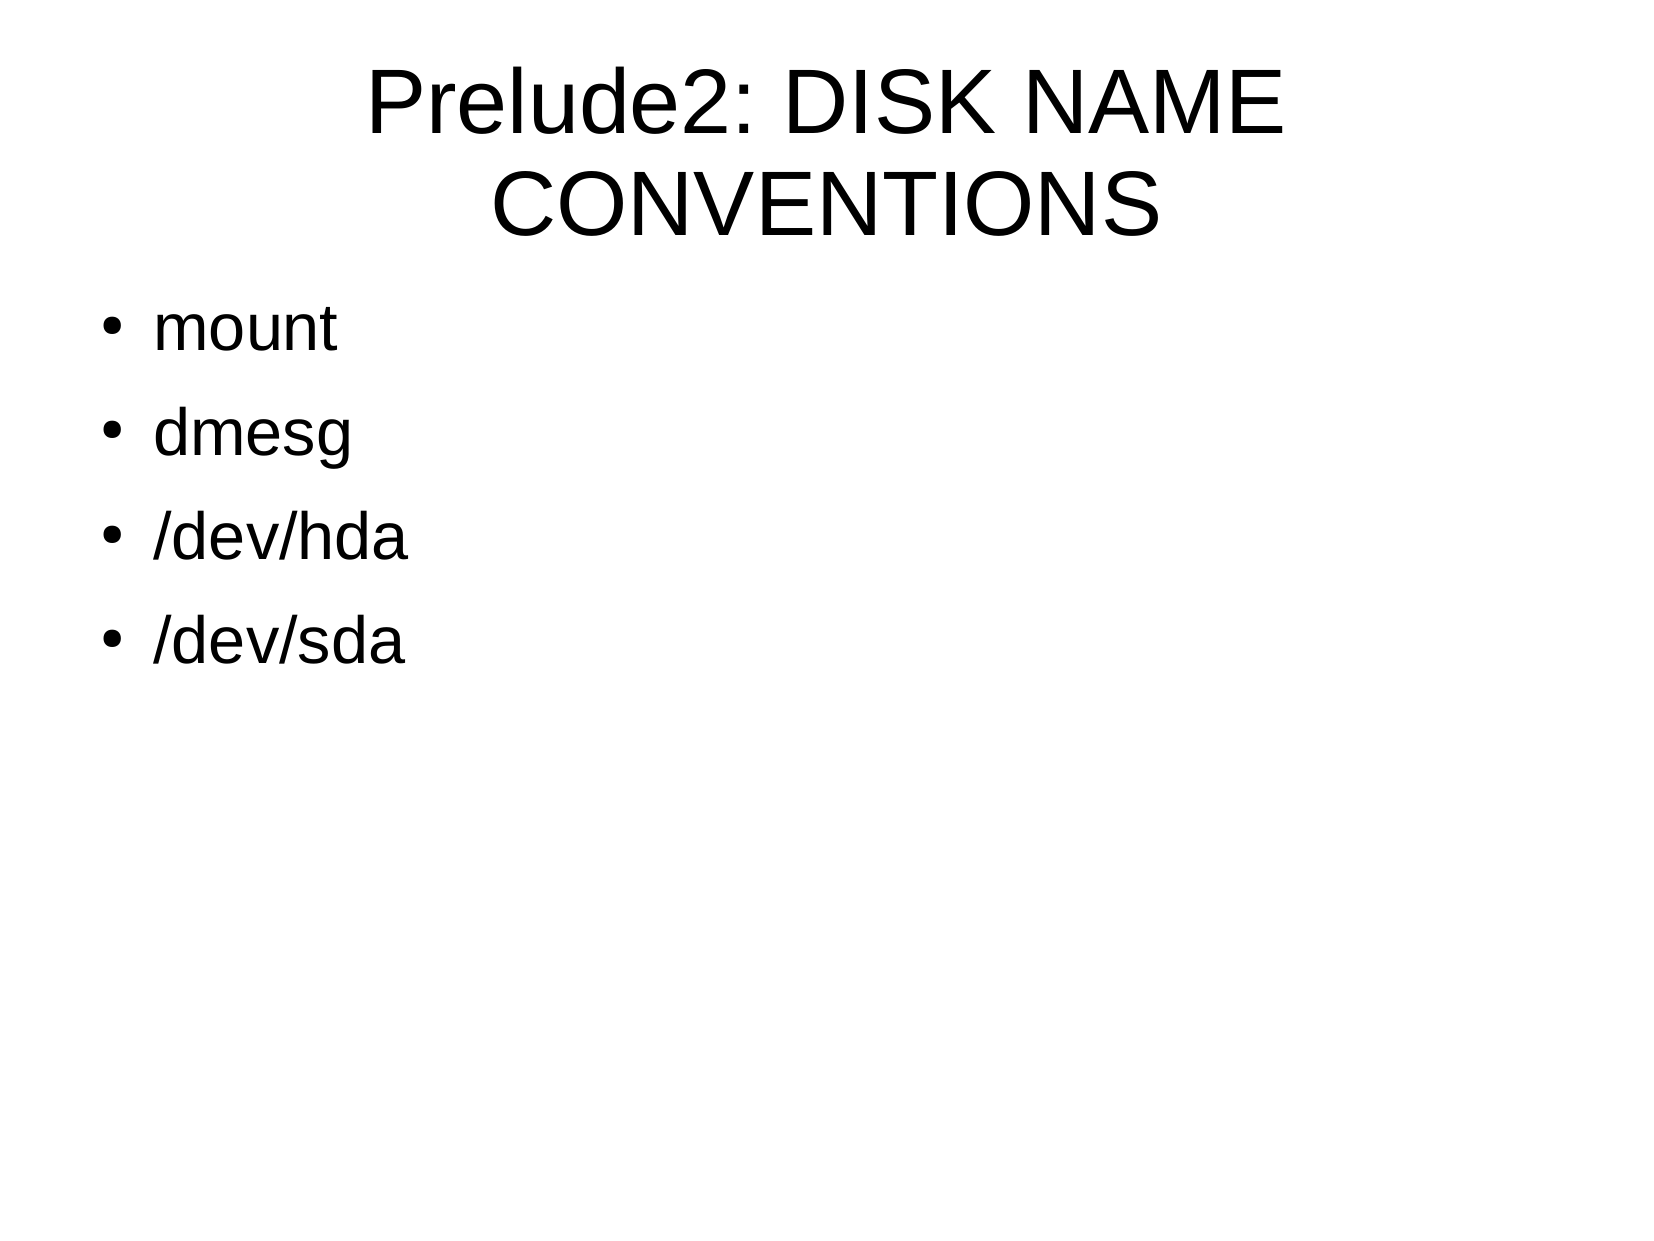

# Prelude2: DISK NAME CONVENTIONS
mount
dmesg
/dev/hda
/dev/sda